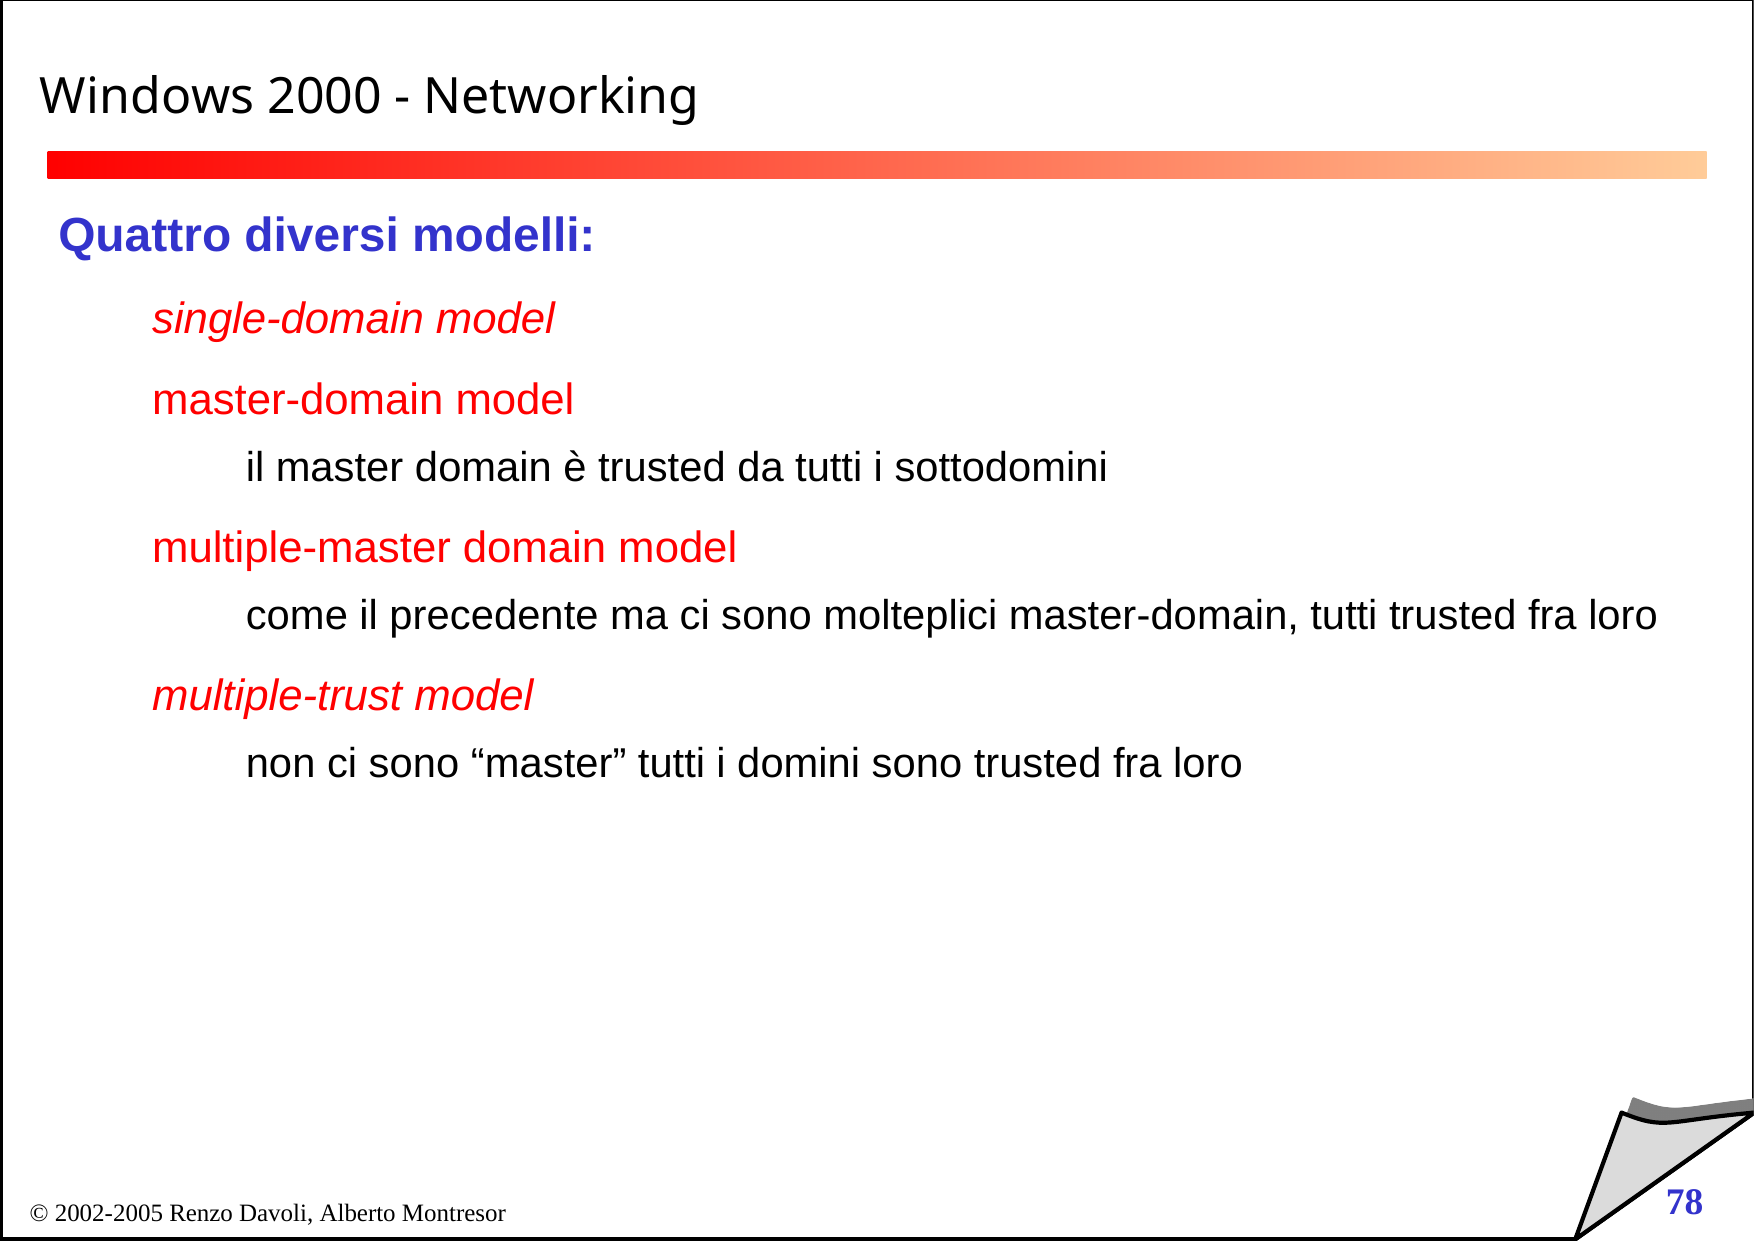

# Windows 2000 - Networking
Quattro diversi modelli:
single-domain model
master-domain model
il master domain è trusted da tutti i sottodomini
multiple-master domain model
come il precedente ma ci sono molteplici master-domain, tutti trusted fra loro
multiple-trust model
non ci sono “master” tutti i domini sono trusted fra loro